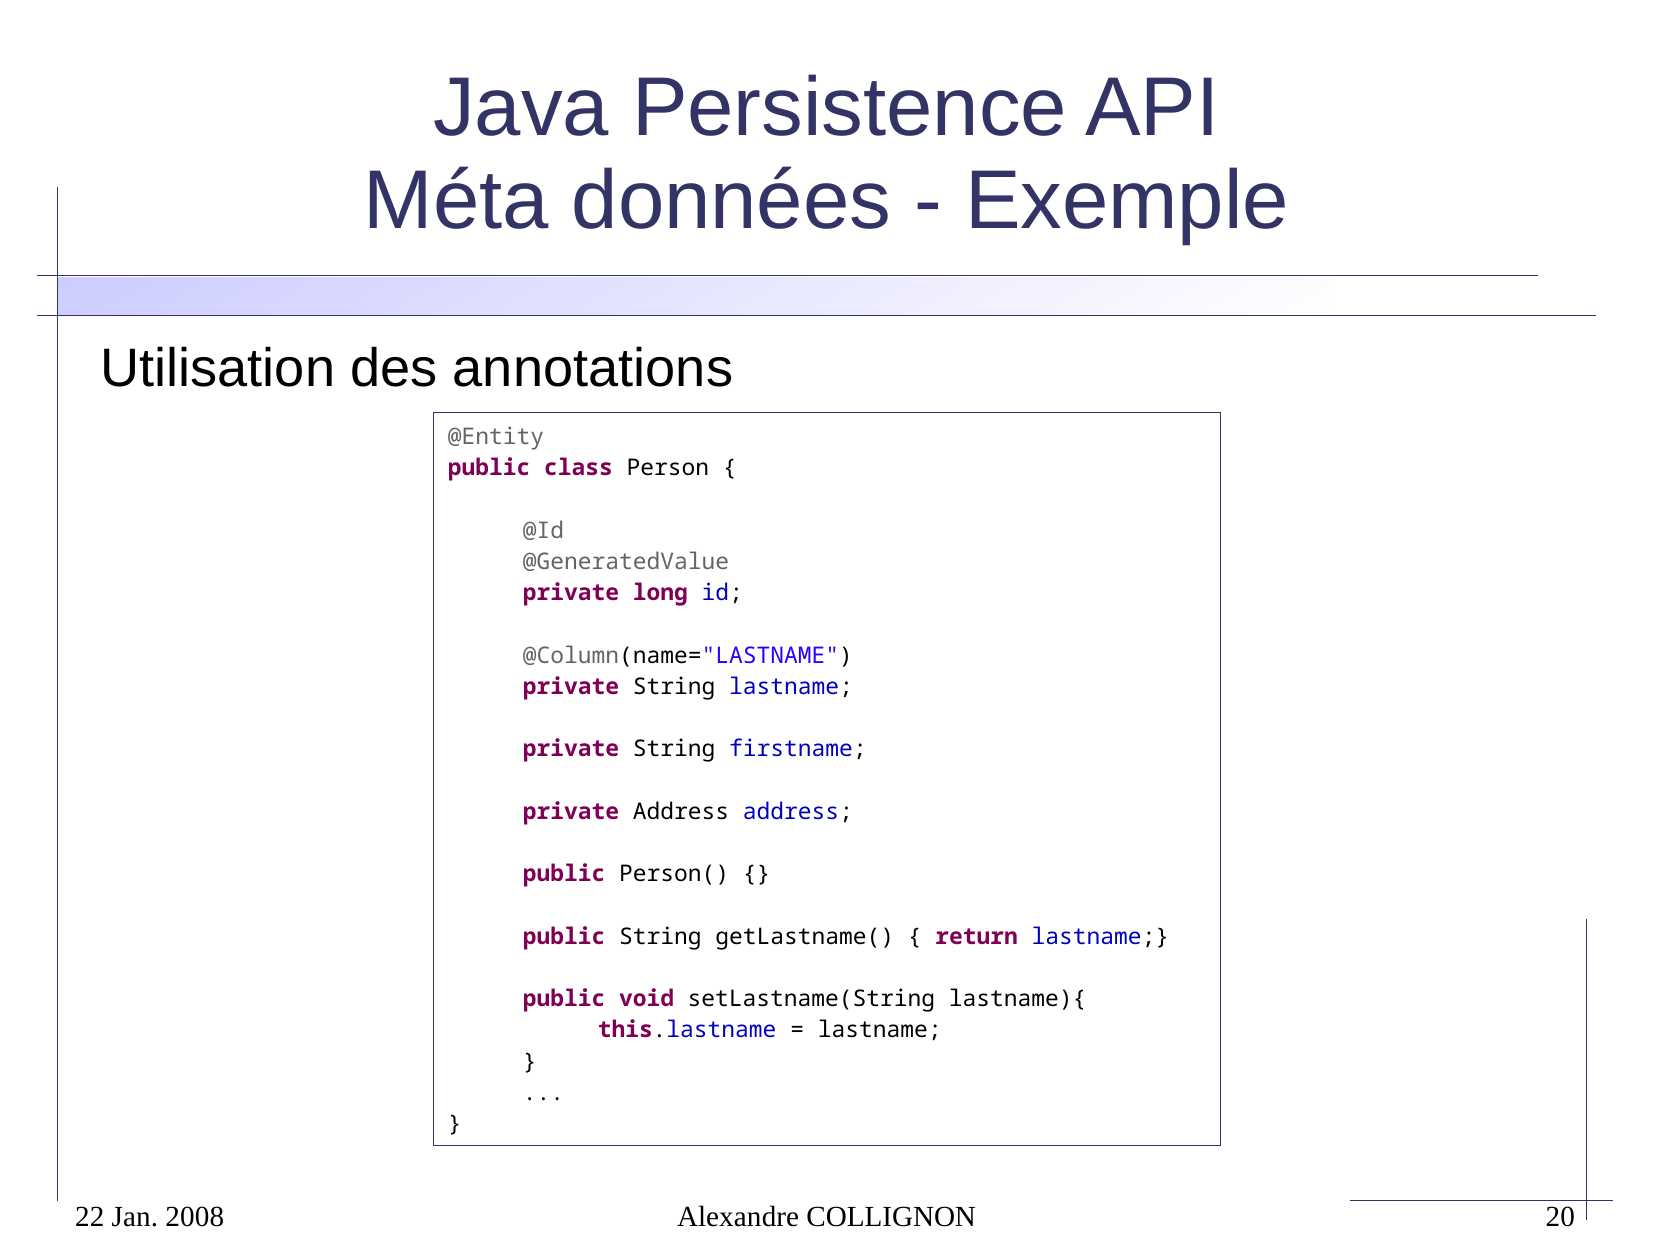

# Java Persistence API Méta données - Exemple
Utilisation des annotations
@Entity
public class Person {
	@Id
	@GeneratedValue
	private long id;
	@Column(name="LASTNAME")
	private String lastname;
	private String firstname;
	private Address address;
	public Person() {}
	public String getLastname() { return lastname;}
	public void setLastname(String lastname){
		this.lastname = lastname;
	}
	...
}
22 Jan. 2008
Alexandre COLLIGNON
20